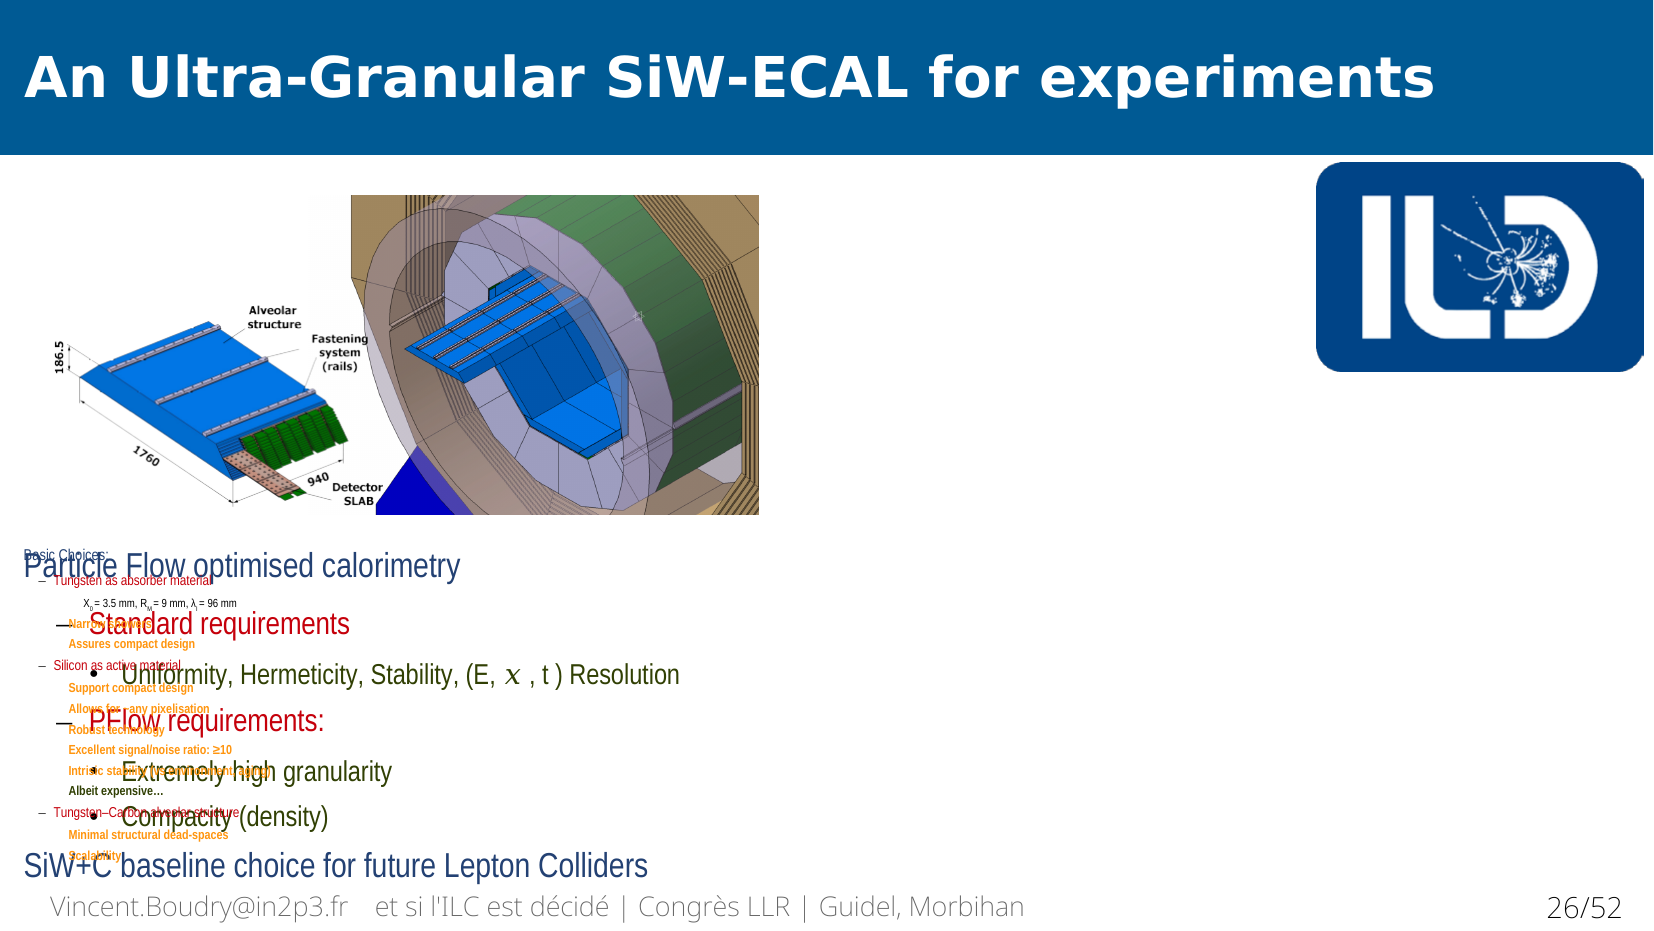

# An Ultra-Granular SiW-ECAL for experiments
Particle Flow optimised calorimetry
Standard requirements
Uniformity, Hermeticity, Stability, (E, 𝑥 , t ) Resolution
PFlow requirements:
Extremely high granularity
Compacity (density)
SiW+C baseline choice for future Lepton Colliders
Basic Choices:
Tungsten as absorber material
X0 = 3.5 mm, RM = 9 mm, λI = 96 mm
Narrow showers
Assures compact design
Silicon as active material
Support compact design
Allows for ~any pixelisation
Robust technology
Excellent signal/noise ratio: ≥10
Intrisic stability (vs environment, aging)
Albeit expensive…
Tungsten–Carbon alveolar structure
Minimal structural dead-spaces
Scalability
et si l'ILC est décidé | Congrès LLR | Guidel, Morbihan
26